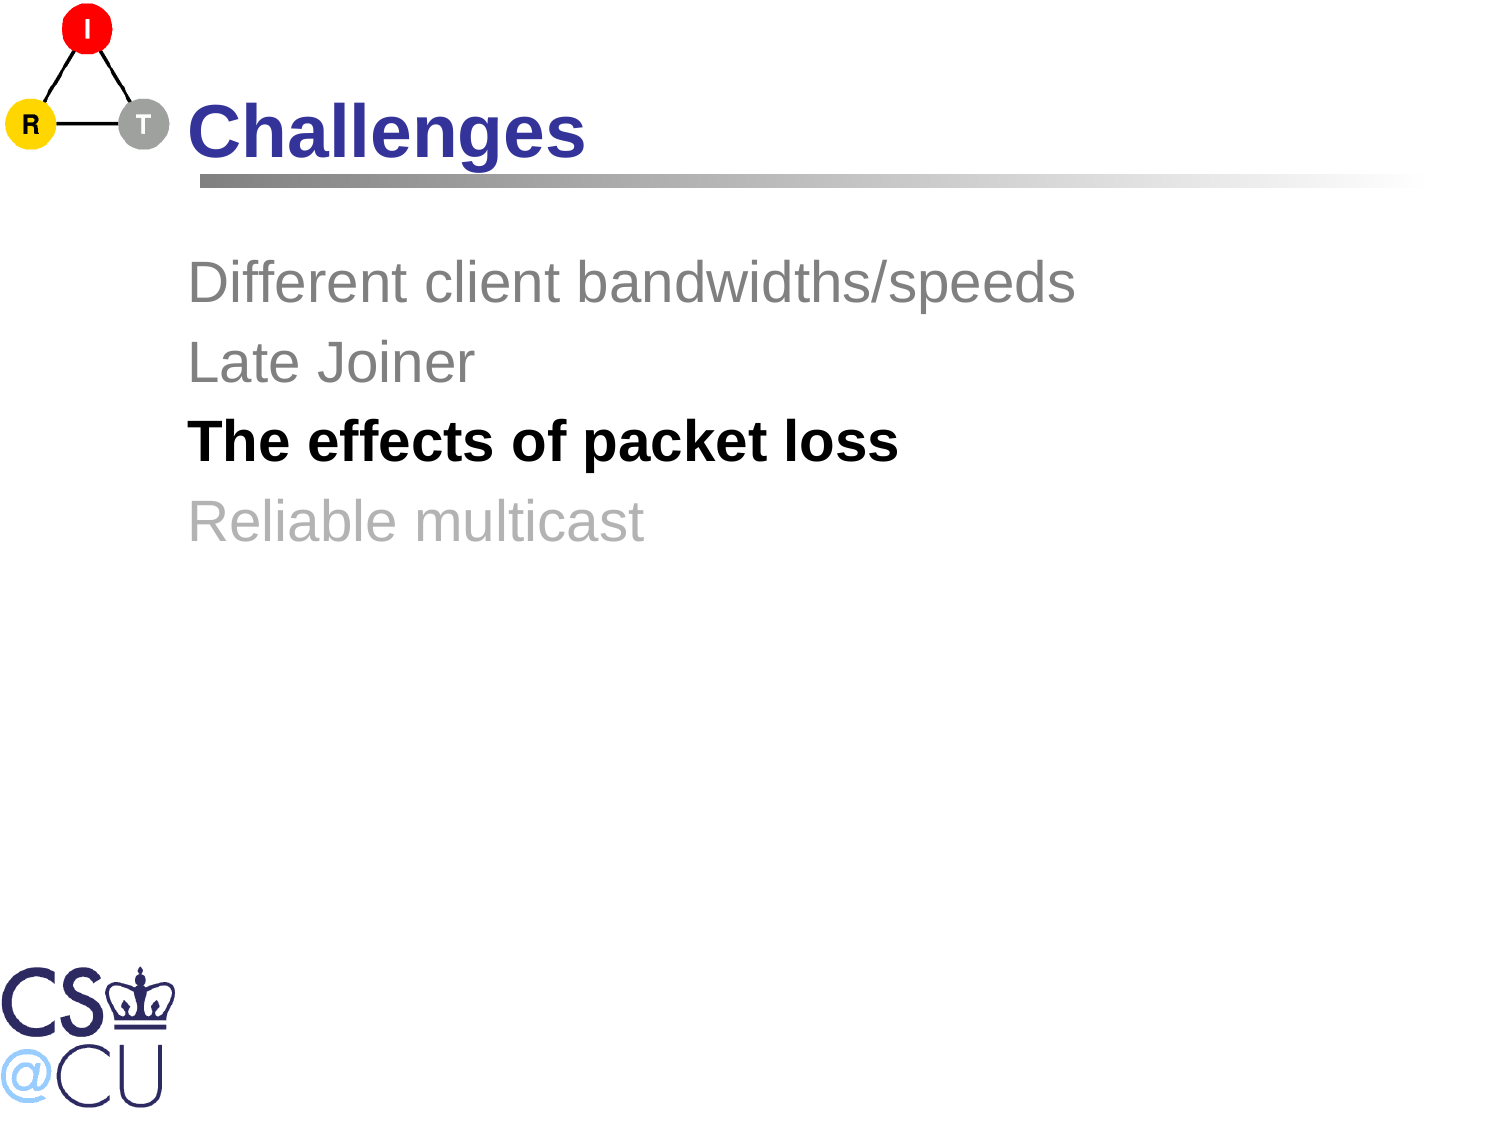

# Challenges
Different client bandwidths/speeds
Late Joiner
The effects of packet loss
Reliable multicast